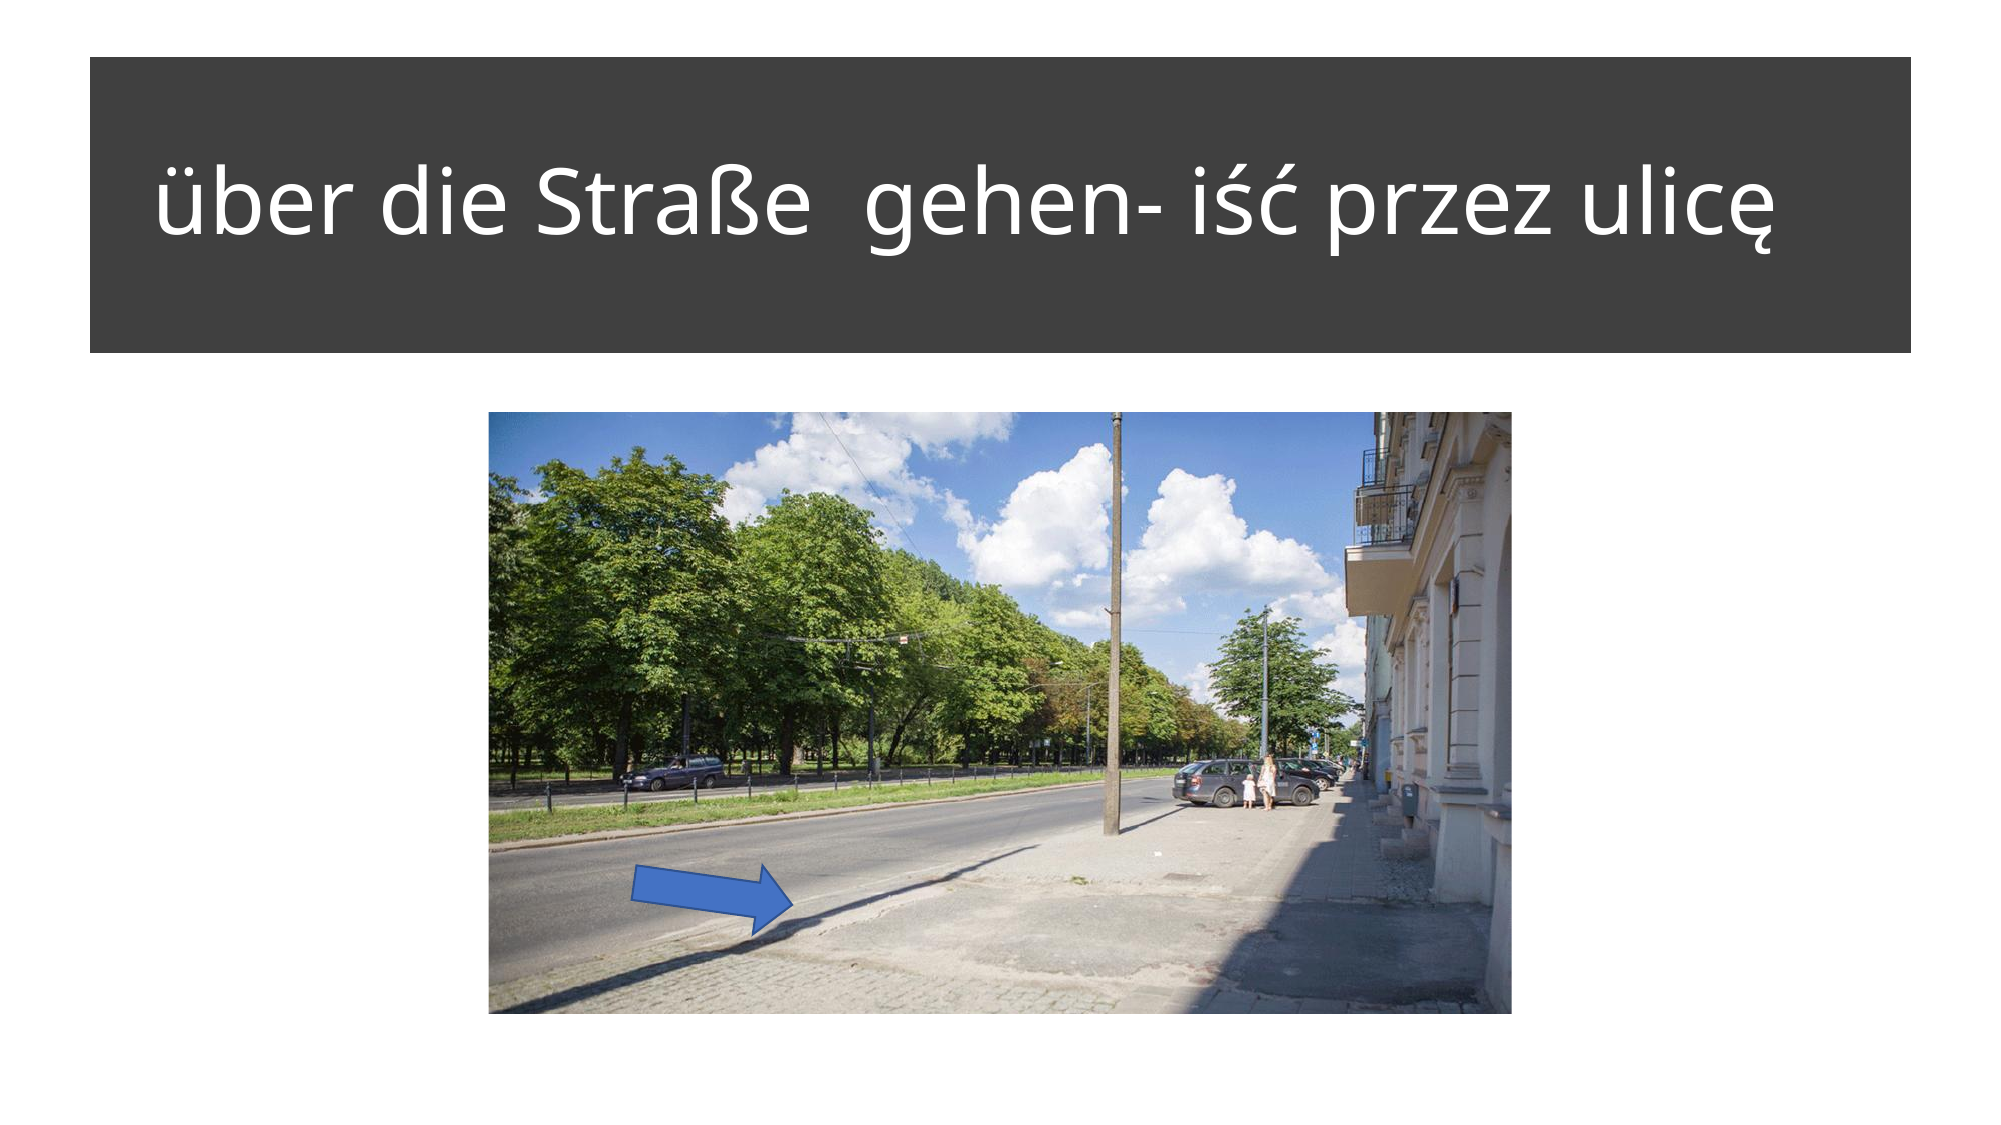

# über die Straße gehen- iść przez ulicę